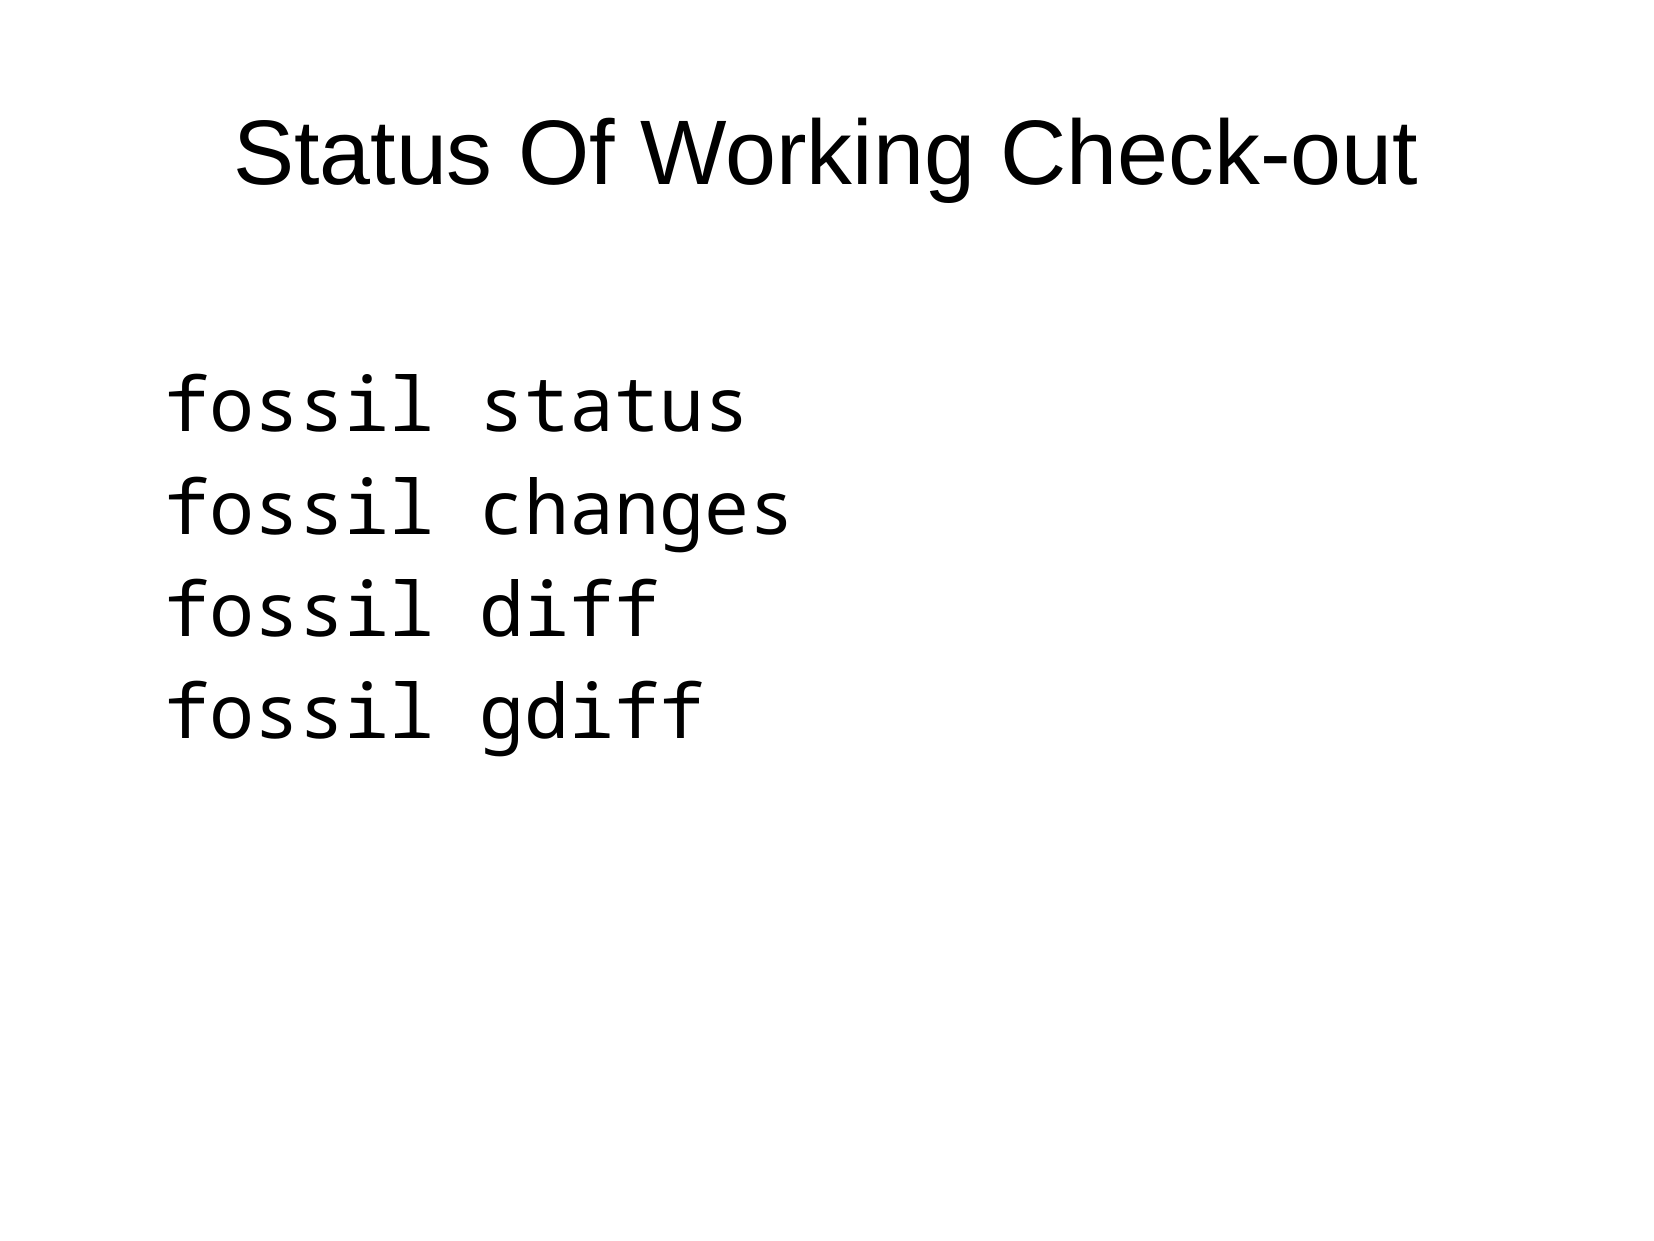

# Status Of Working Check-out
fossil status
fossil changes
fossil diff
fossil gdiff